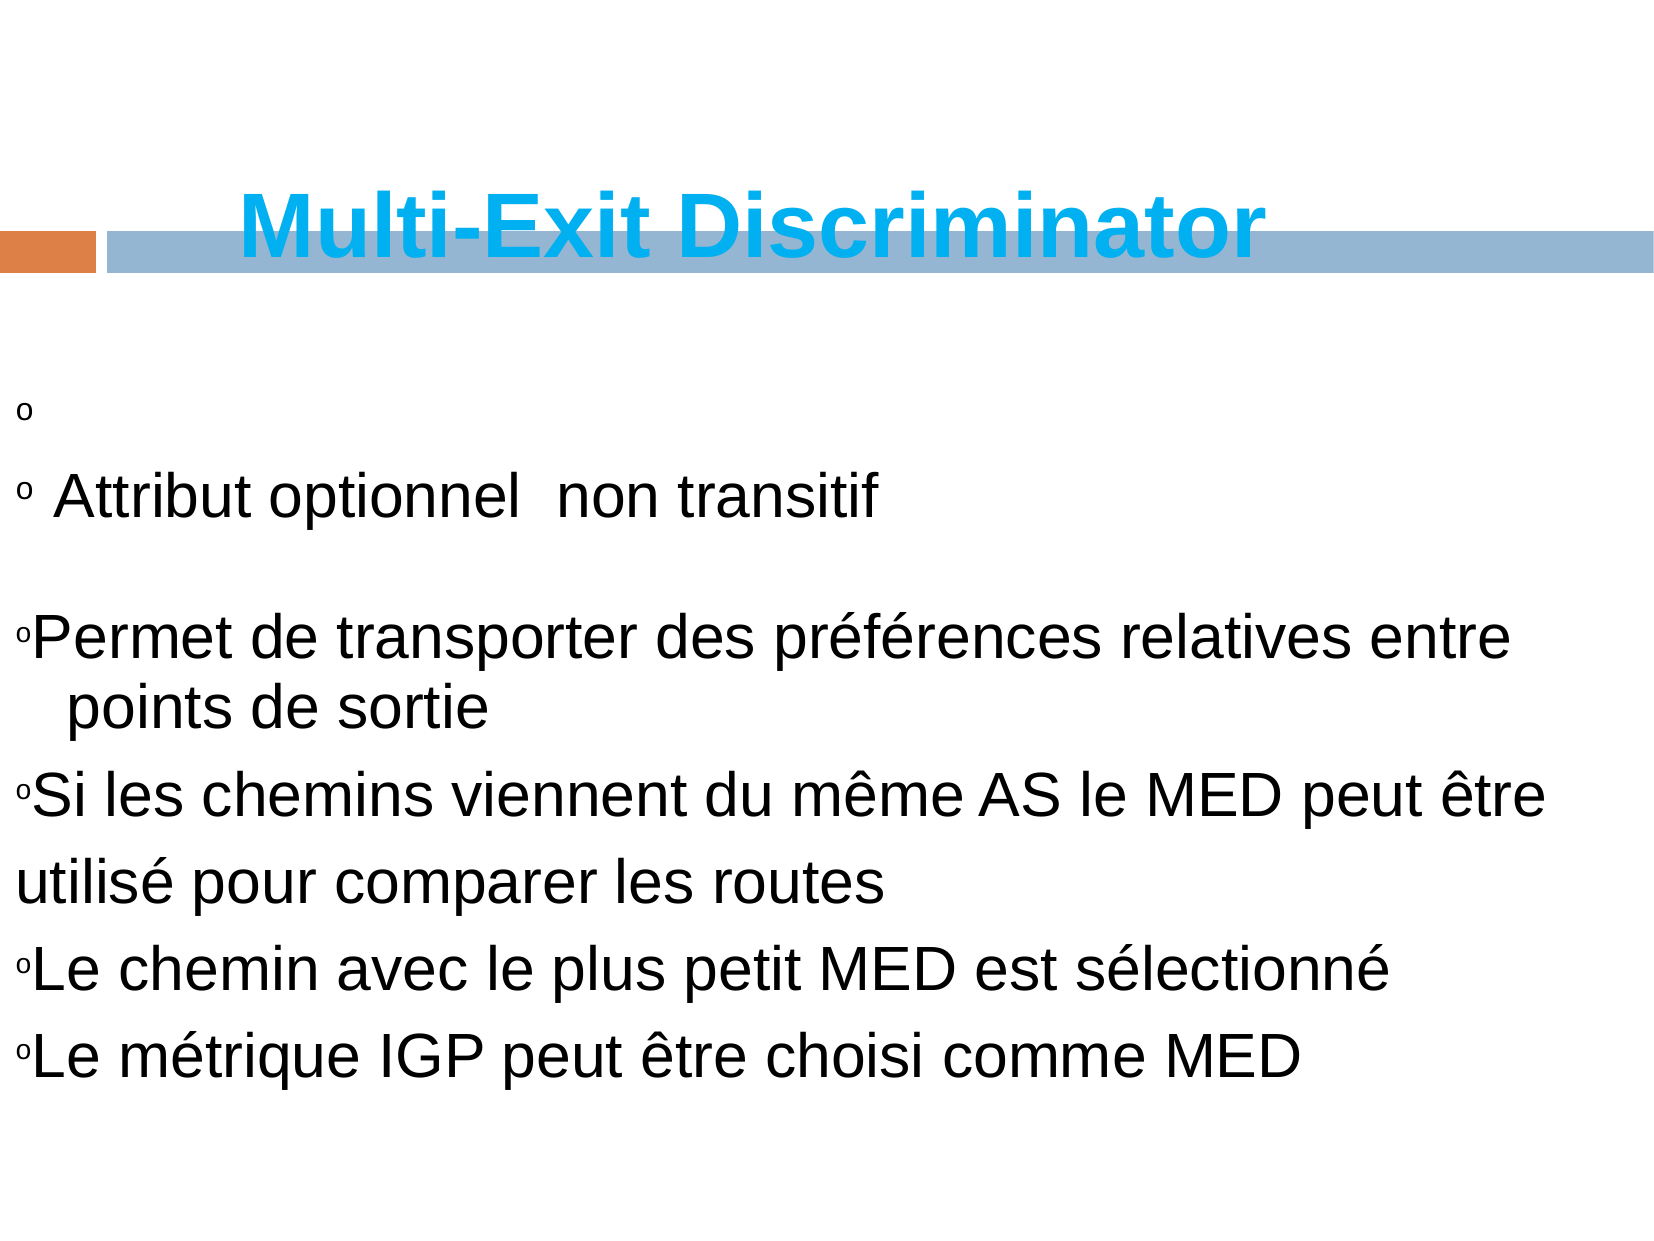

Multi-Exit Discriminator
 Attribut optionnel non transitif
Permet de transporter des préférences relatives entre points de sortie
Si les chemins viennent du même AS le MED peut être utilisé pour comparer les routes
Le chemin avec le plus petit MED est sélectionné
Le métrique IGP peut être choisi comme MED